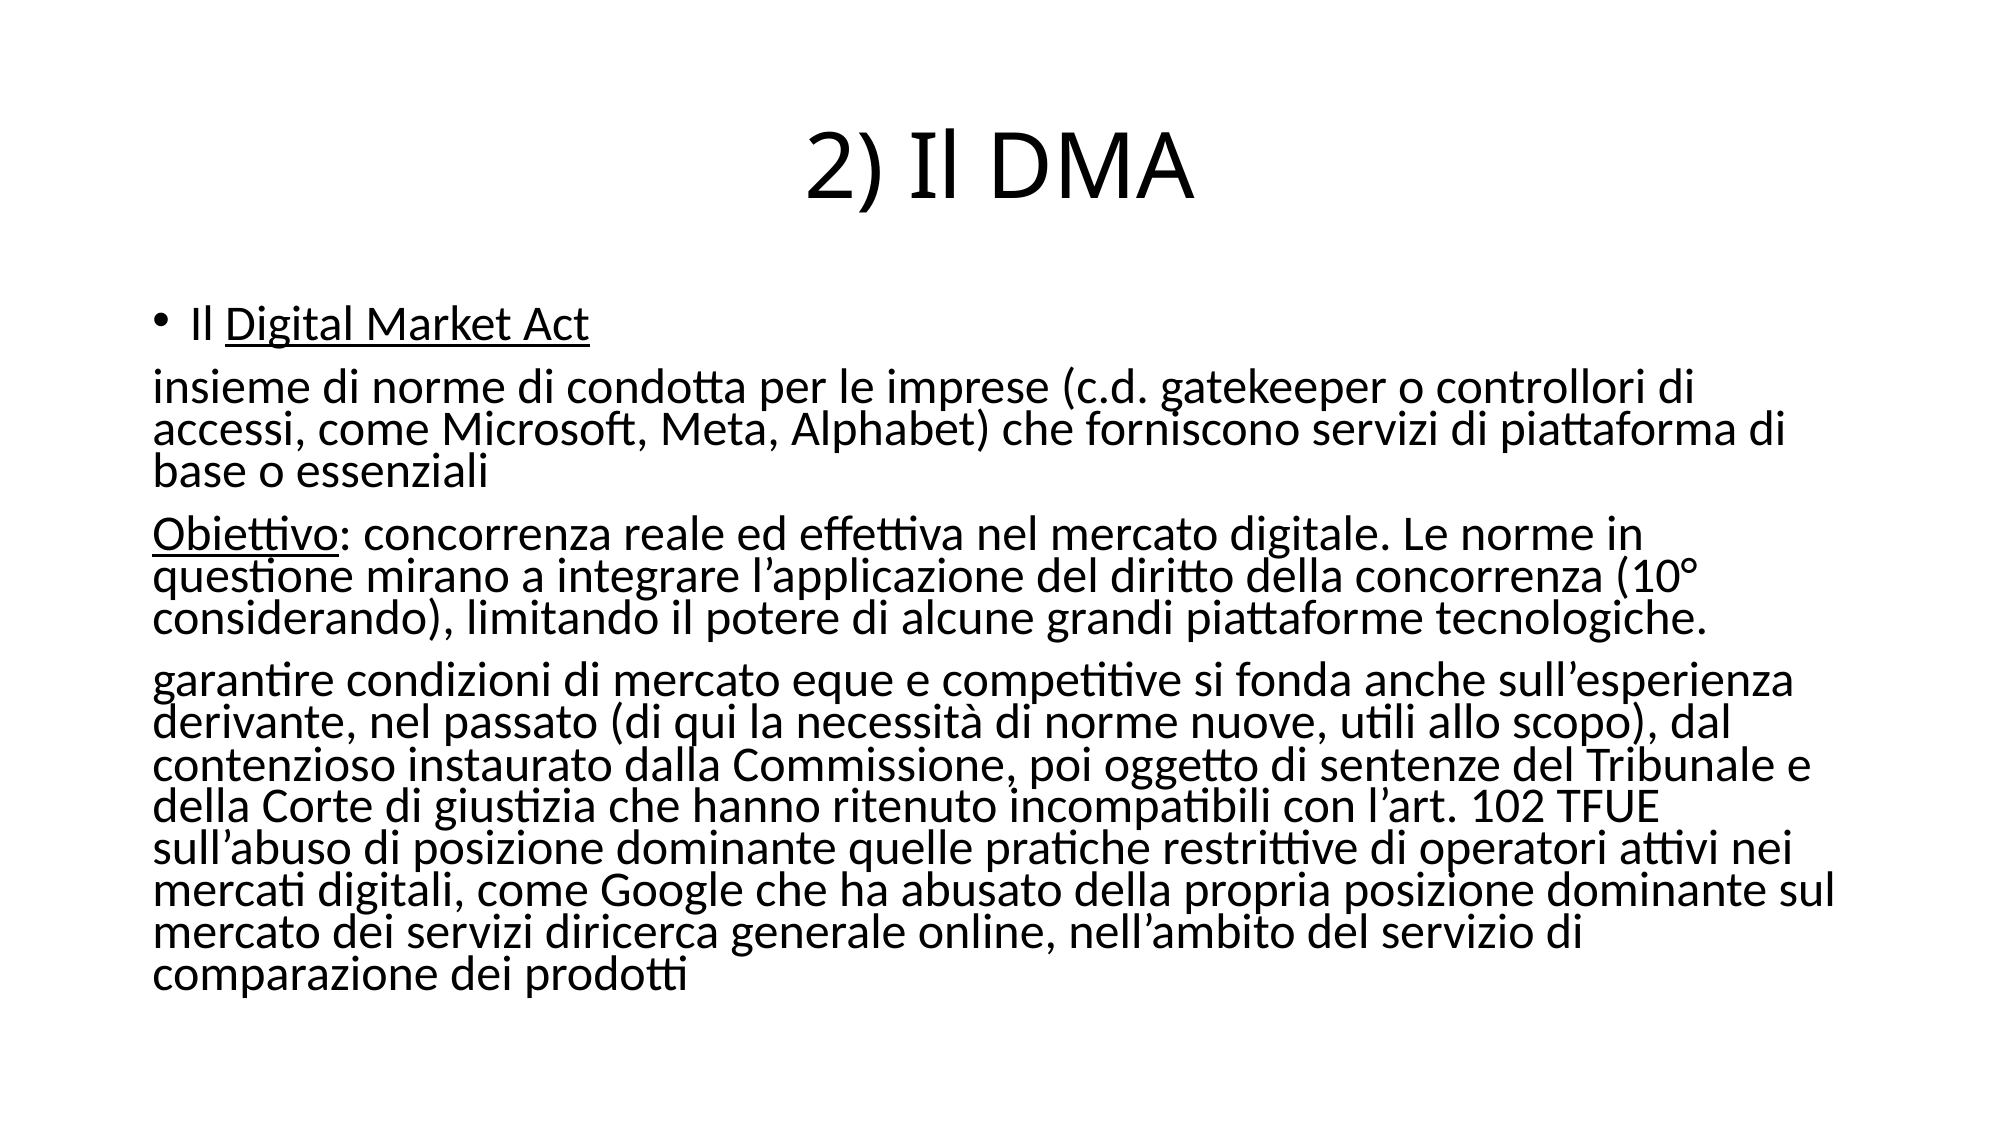

# 2) Il DMA
Il Digital Market Act
insieme di norme di condotta per le imprese (c.d. gatekeeper o controllori di accessi, come Microsoft, Meta, Alphabet) che forniscono servizi di piattaforma di base o essenziali
Obiettivo: concorrenza reale ed effettiva nel mercato digitale. Le norme in questione mirano a integrare l’applicazione del diritto della concorrenza (10° considerando), limitando il potere di alcune grandi piattaforme tecnologiche.
garantire condizioni di mercato eque e competitive si fonda anche sull’esperienza derivante, nel passato (di qui la necessità di norme nuove, utili allo scopo), dal contenzioso instaurato dalla Commissione, poi oggetto di sentenze del Tribunale e della Corte di giustizia che hanno ritenuto incompatibili con l’art. 102 TFUE sull’abuso di posizione dominante quelle pratiche restrittive di operatori attivi nei mercati digitali, come Google che ha abusato della propria posizione dominante sul mercato dei servizi diricerca generale online, nell’ambito del servizio di comparazione dei prodotti